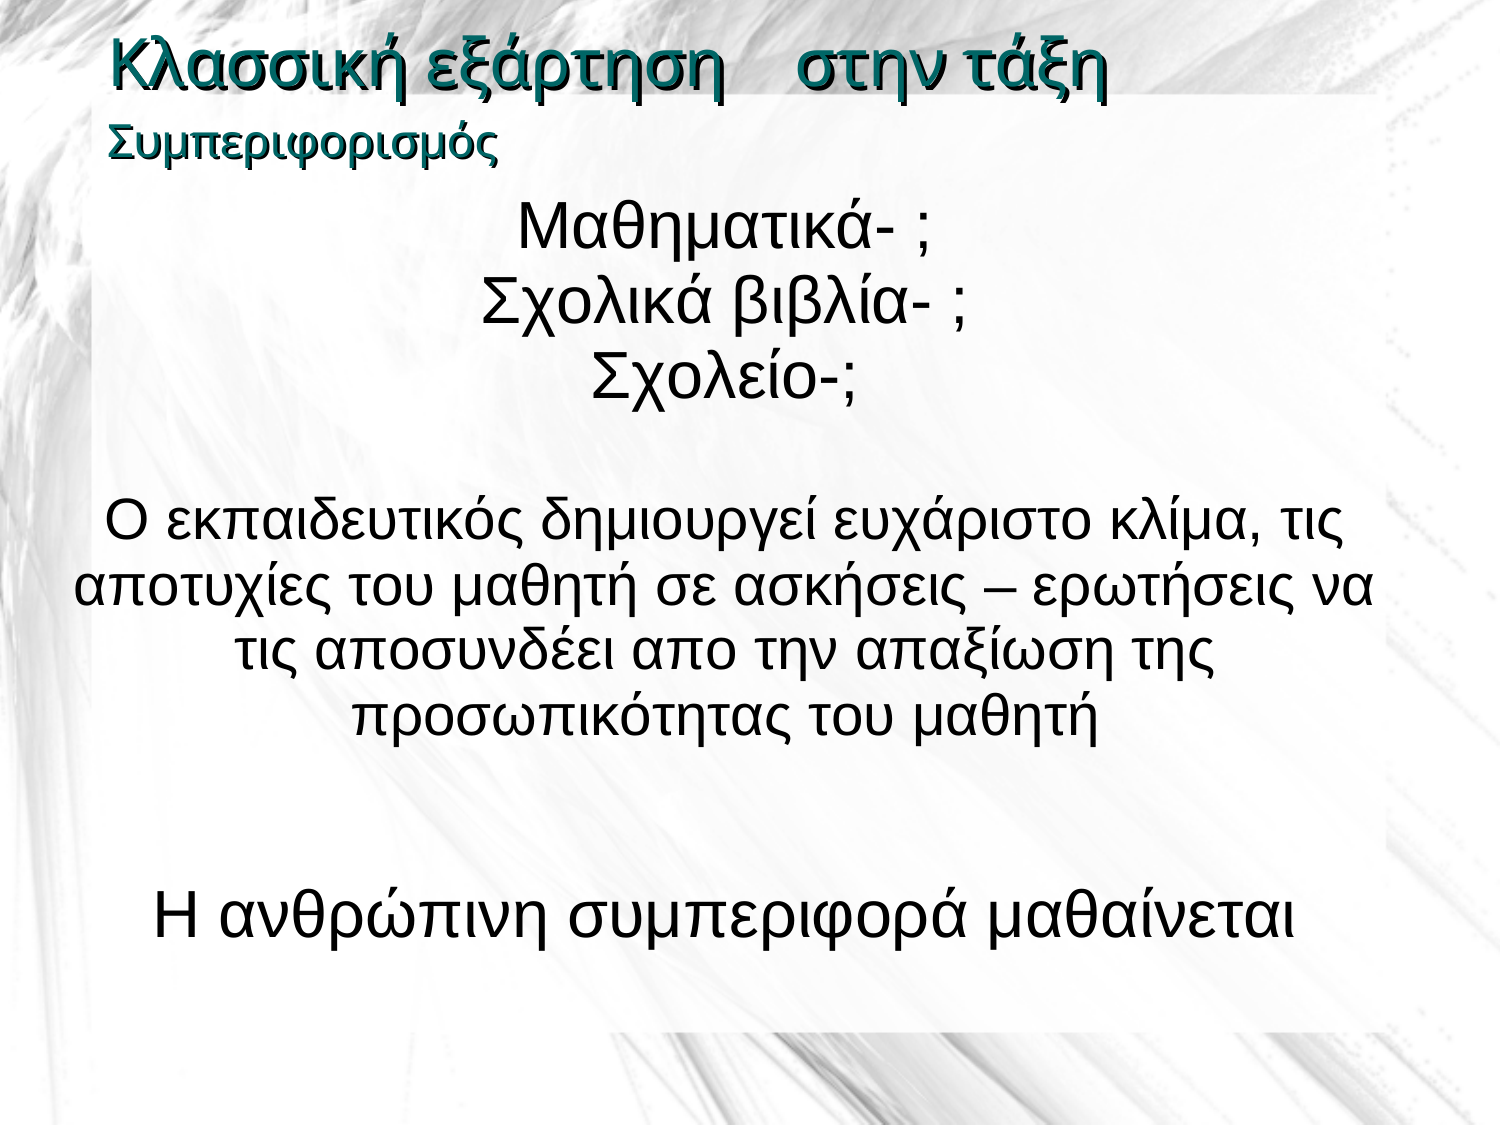

# Κλασσική εξάρτηση στην τάξη Συμπεριφορισμός
Μαθηματικά- ;
Σχολικά βιβλία- ;
Σχολείο-;
Ο εκπαιδευτικός δημιουργεί ευχάριστο κλίμα, τις αποτυχίες του μαθητή σε ασκήσεις – ερωτήσεις να τις αποσυνδέει απο την απαξίωση της προσωπικότητας του μαθητή
Η ανθρώπινη συμπεριφορά μαθαίνεται